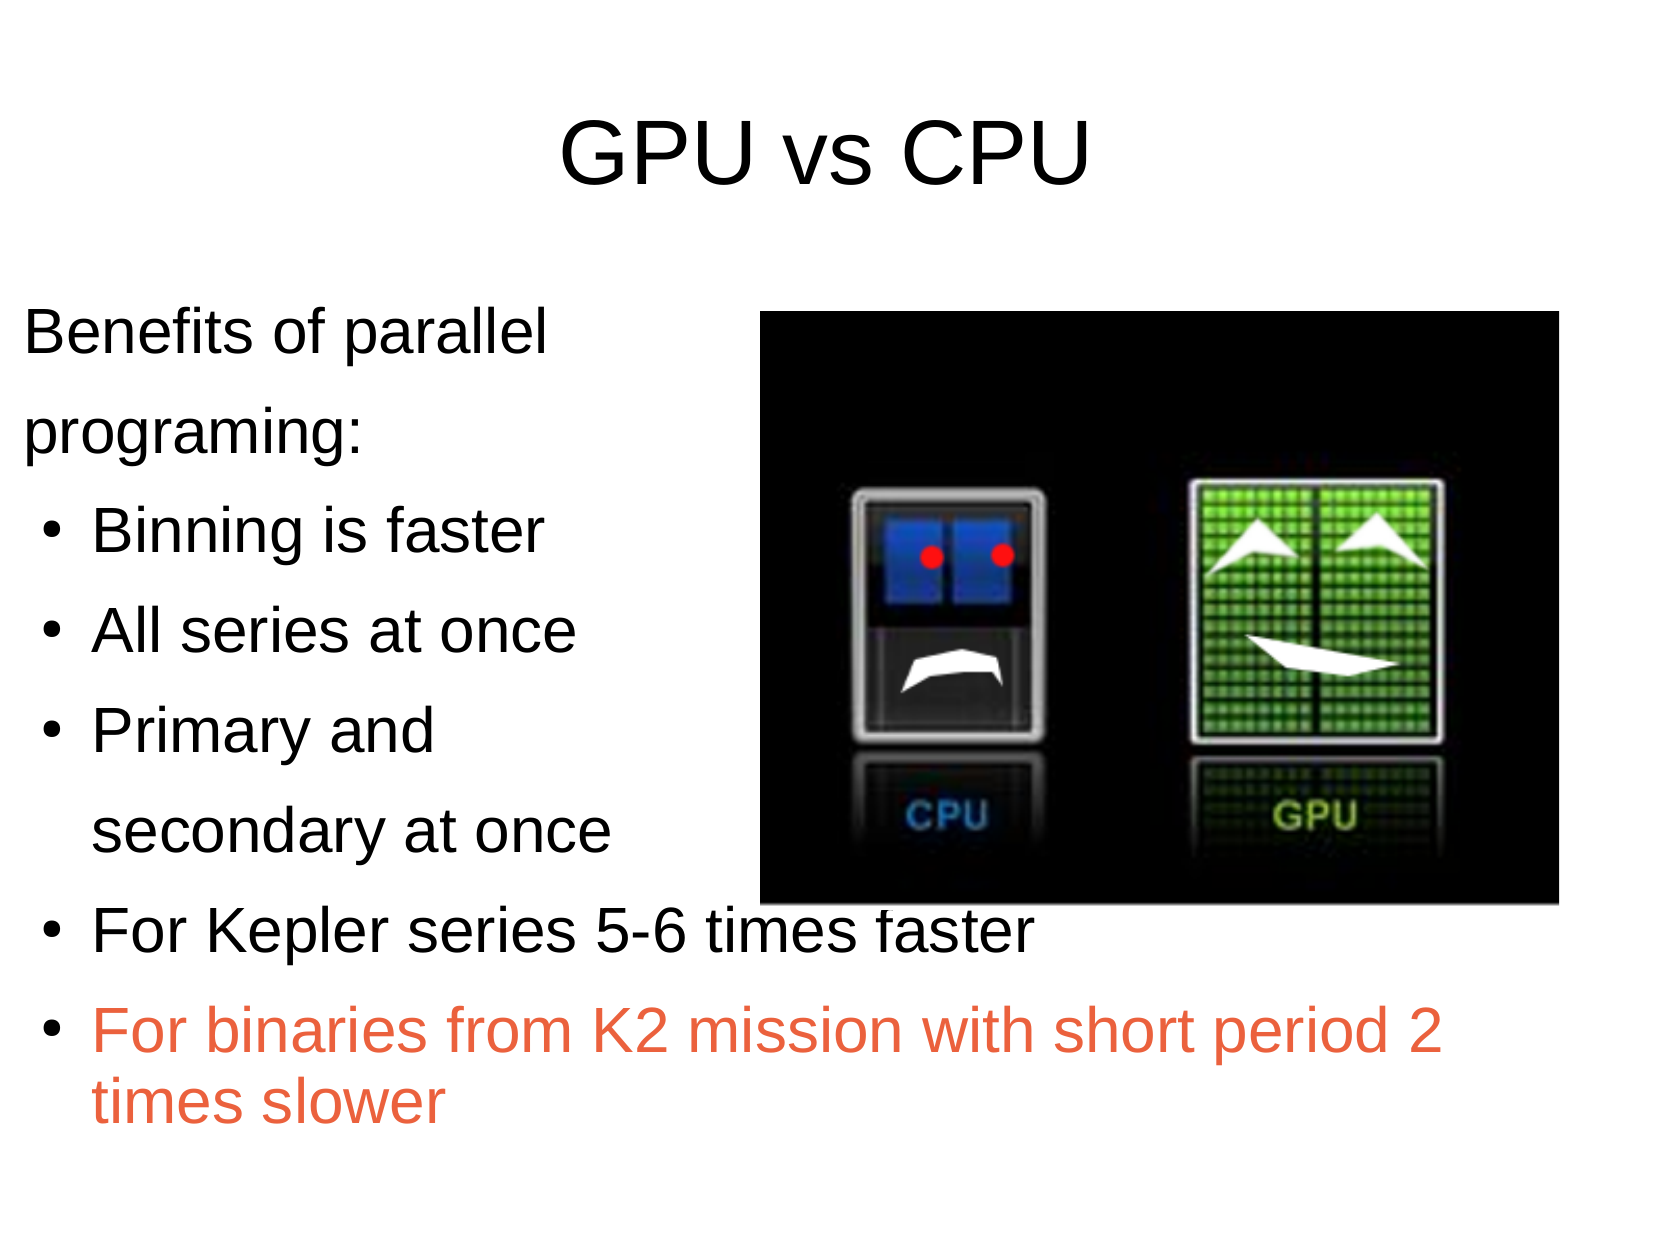

# GPU vs CPU
Benefits of parallel
programing:
Binning is faster
All series at once
Primary and
secondary at once
For Kepler series 5-6 times faster
For binaries from K2 mission with short period 2 times slower